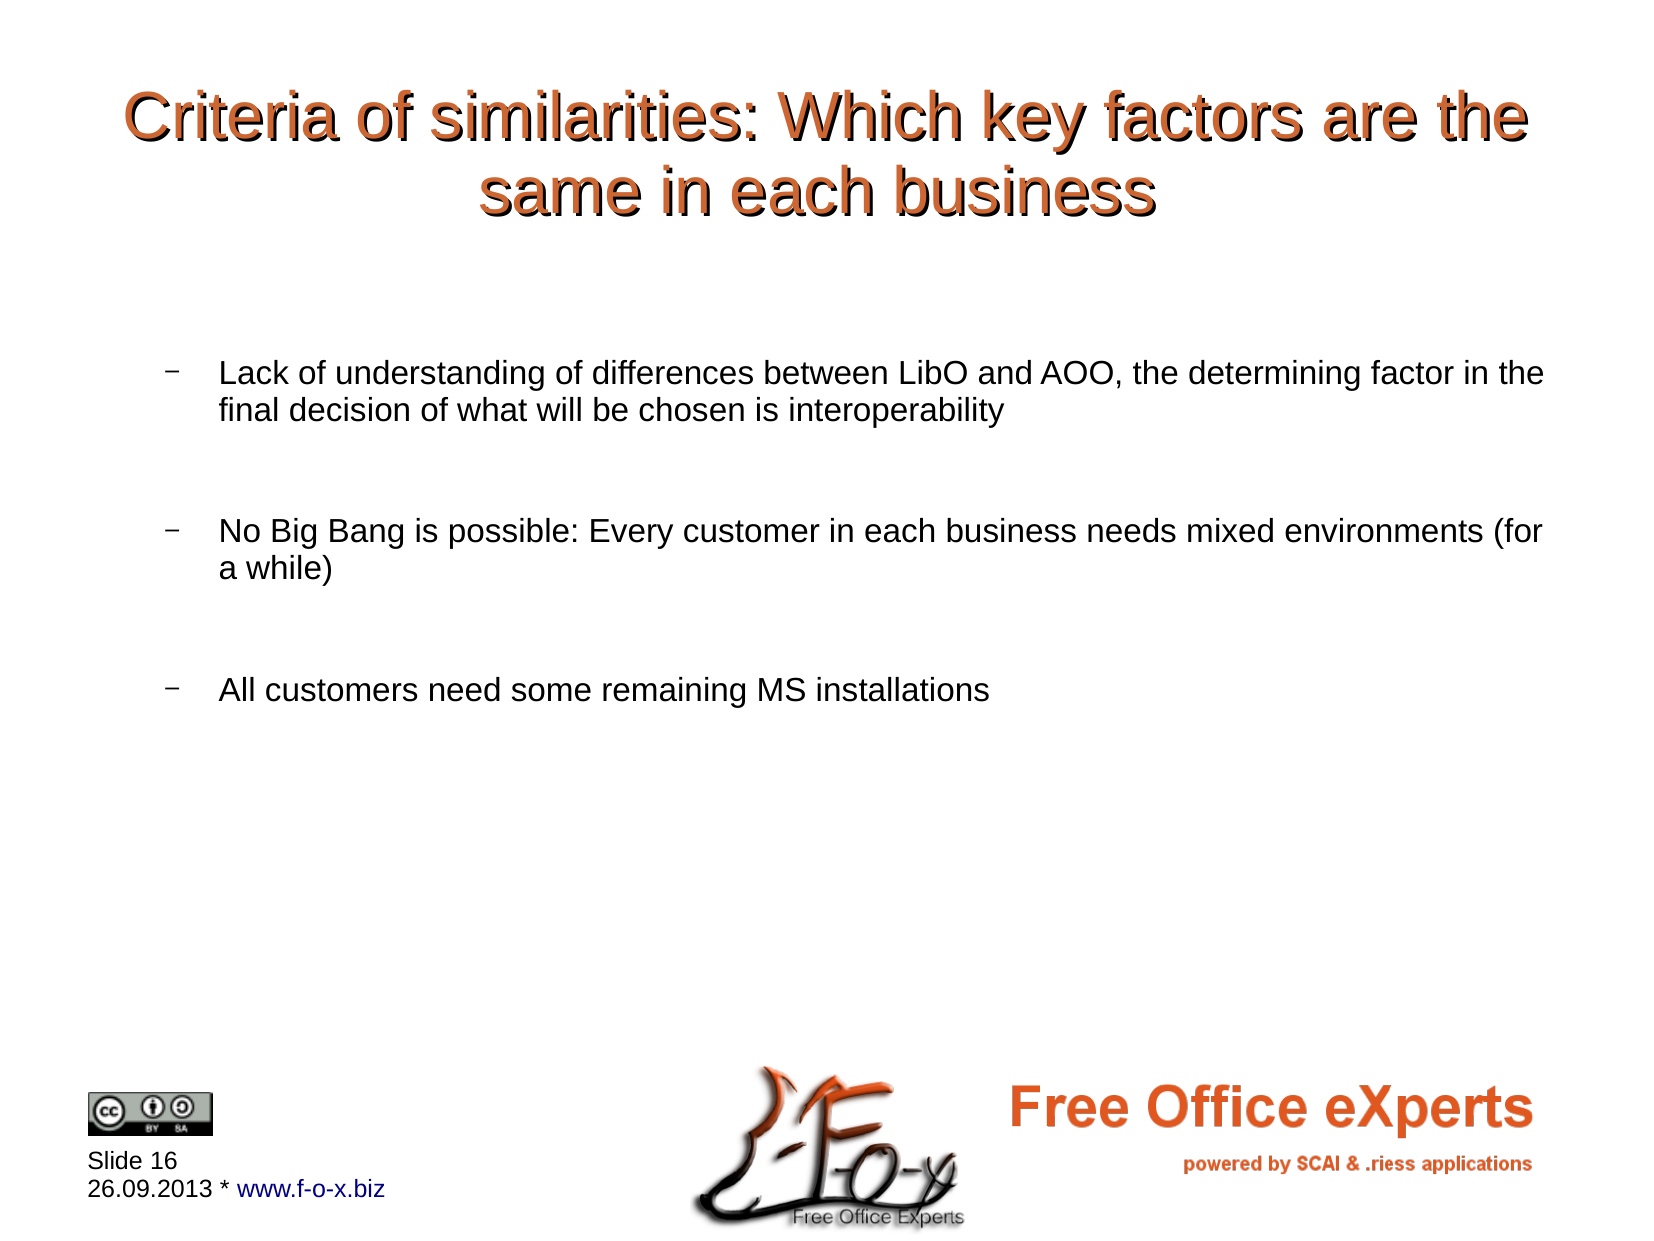

# Criteria of similarities: Which key factors are the same in each business
Lack of understanding of differences between LibO and AOO, the determining factor in the final decision of what will be chosen is interoperability
No Big Bang is possible: Every customer in each business needs mixed environments (for a while)
All customers need some remaining MS installations